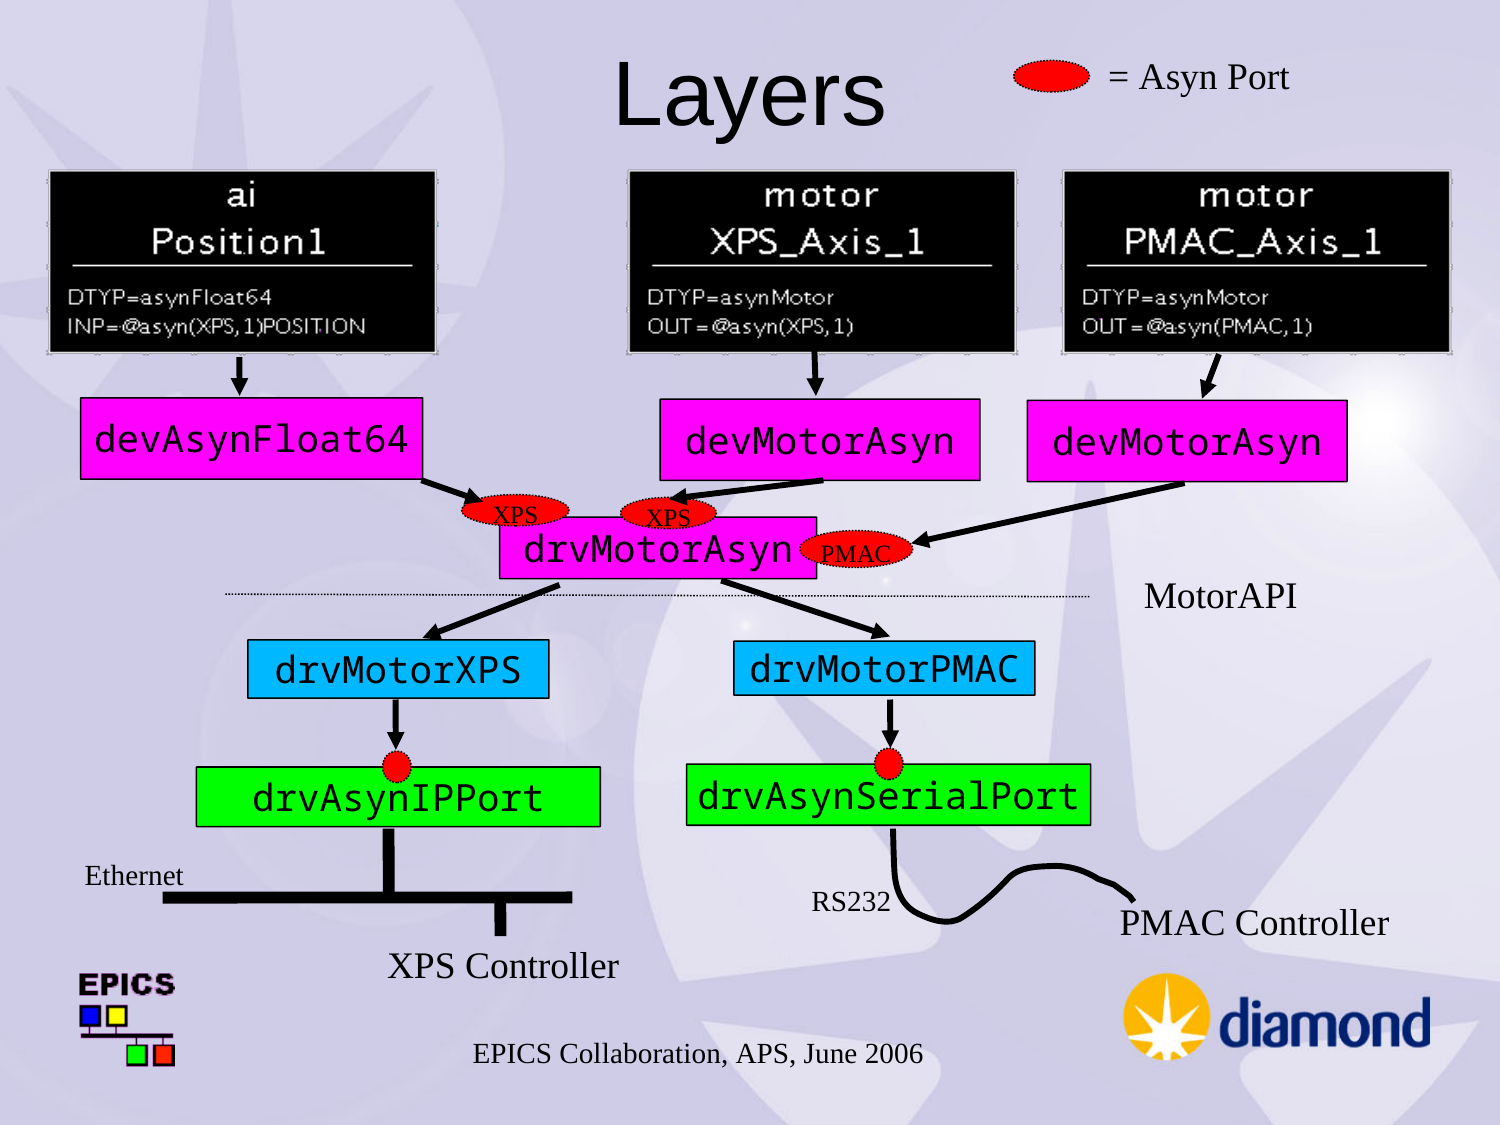

# Layers
= Asyn Port
devMotorAsyn
devAsynFloat64
devMotorAsyn
XPS
XPS
drvMotorAsyn
PMAC
MotorAPI
drvMotorXPS
drvMotorPMAC
drvAsynSerialPort
drvAsynIPPort
Ethernet
RS232
PMAC Controller
XPS Controller